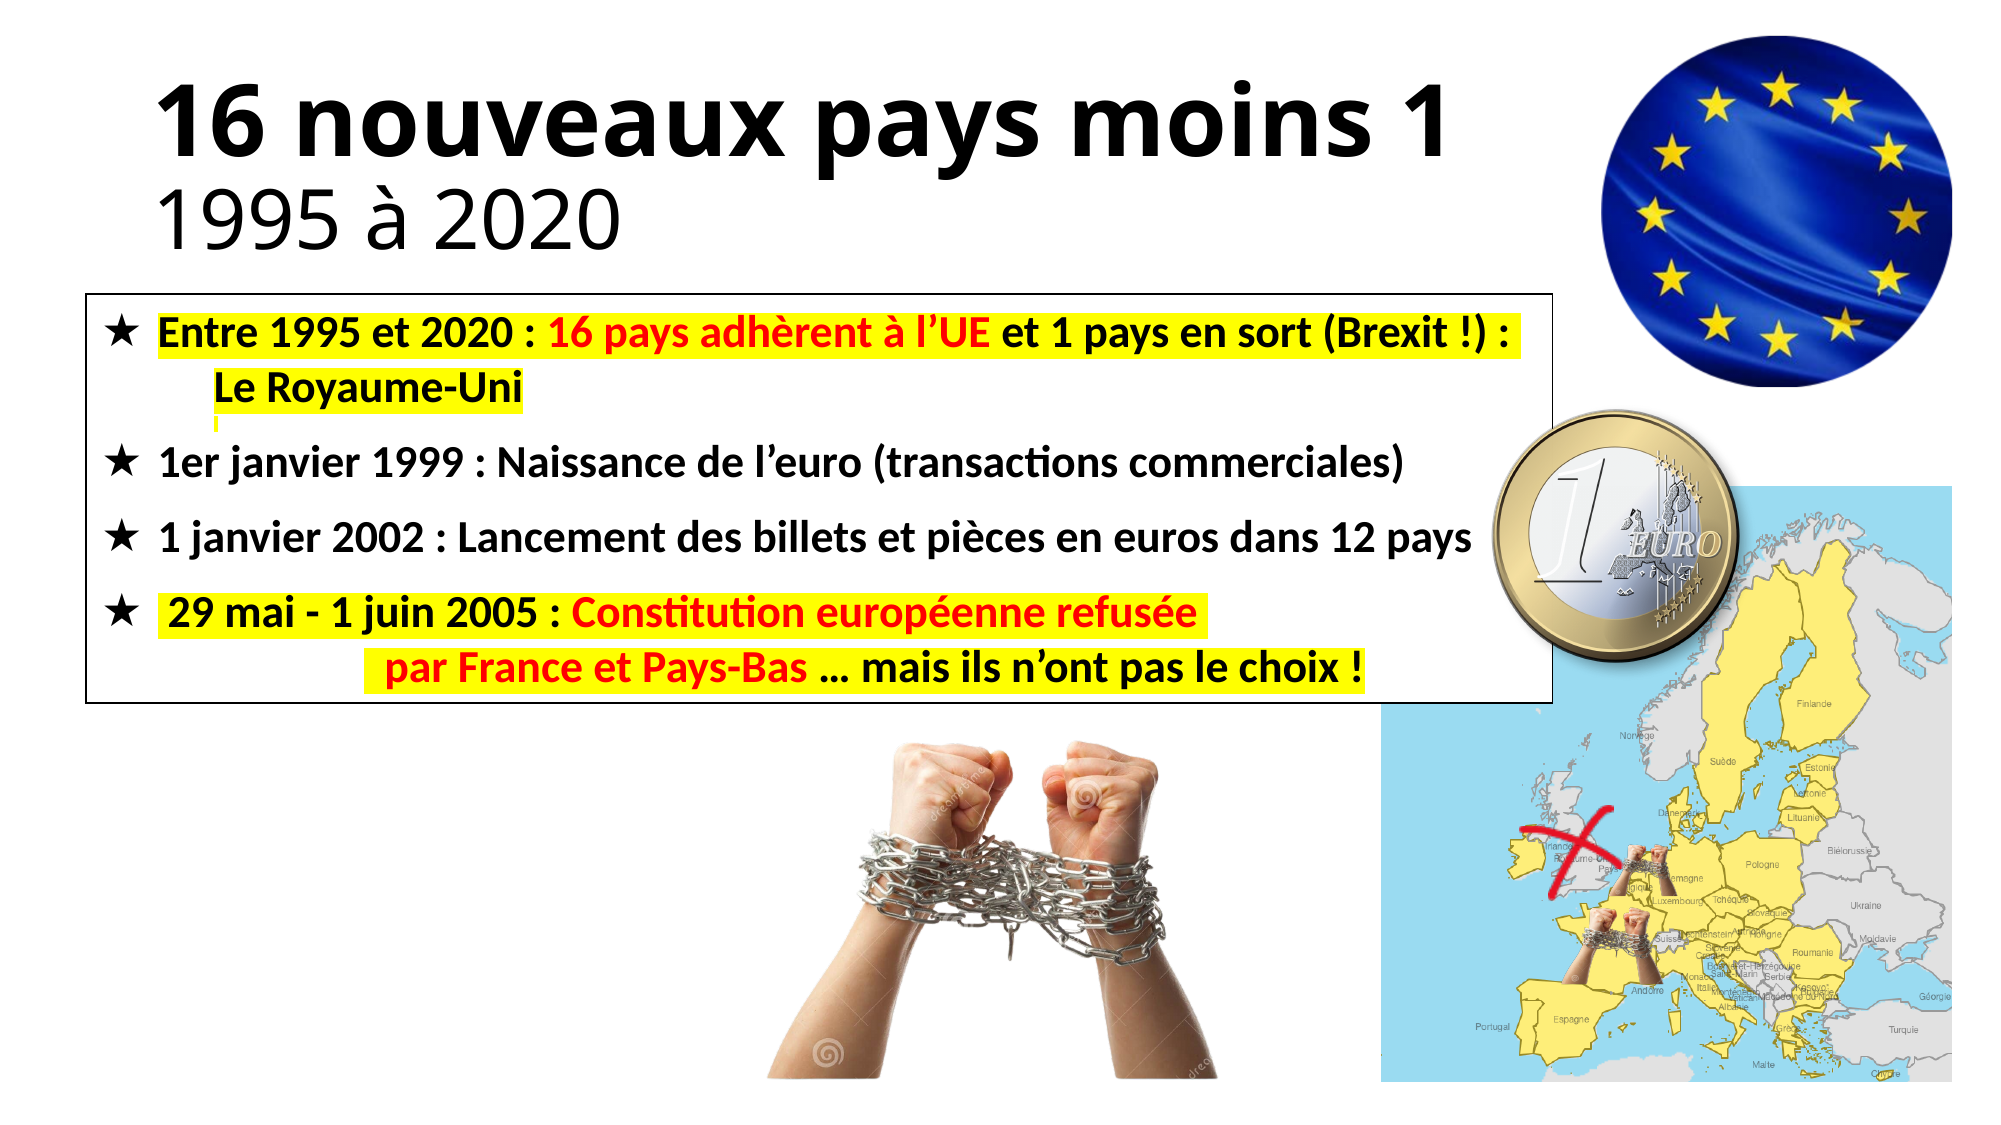

# 16 nouveaux pays moins 1 1995 à 2020
Entre 1995 et 2020 : 16 pays adhèrent à l’UE et 1 pays en sort (Brexit !) :
Le Royaume-Uni
1er janvier 1999 : Naissance de l’euro (transactions commerciales)
1 janvier 2002 : Lancement des billets et pièces en euros dans 12 pays
 29 mai - 1 juin 2005 : Constitution européenne refusée
		 par France et Pays-Bas … mais ils n’ont pas le choix !